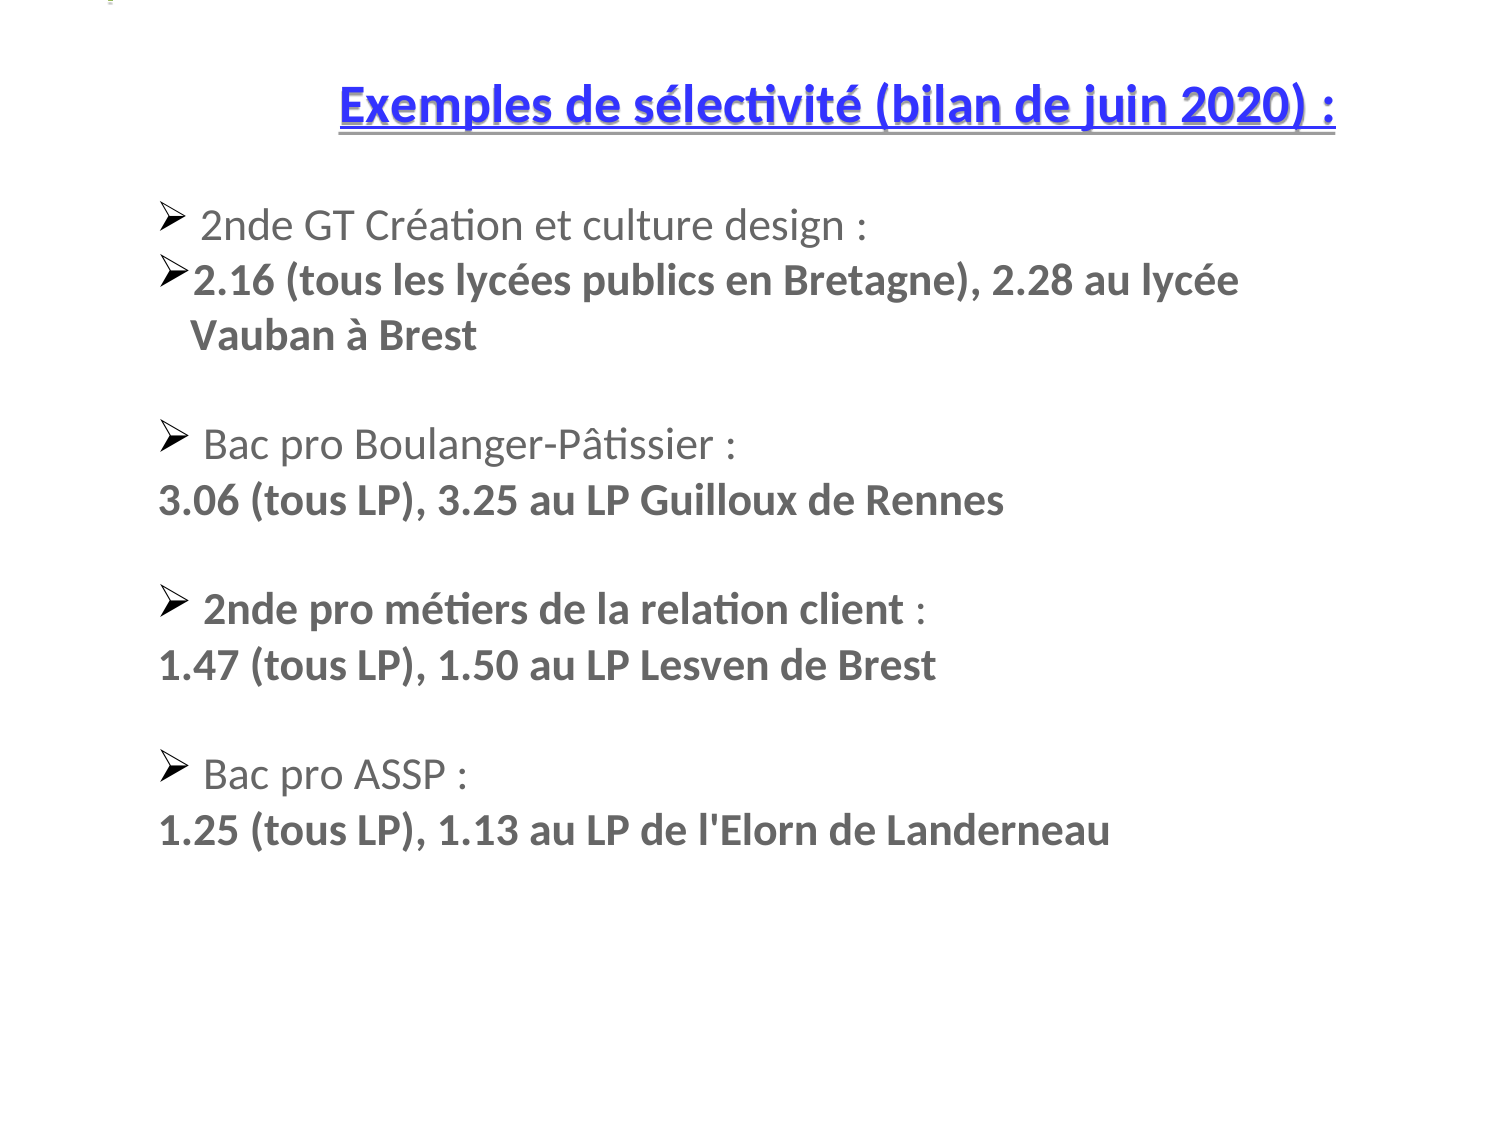

Exemples de sélectivité (bilan de juin 2020) :
 2nde GT Création et culture design :
2.16 (tous les lycées publics en Bretagne), 2.28 au lycée Vauban à Brest
 Bac pro Boulanger-Pâtissier :
3.06 (tous LP), 3.25 au LP Guilloux de Rennes
 2nde pro métiers de la relation client :
1.47 (tous LP), 1.50 au LP Lesven de Brest
 Bac pro ASSP :
1.25 (tous LP), 1.13 au LP de l'Elorn de Landerneau